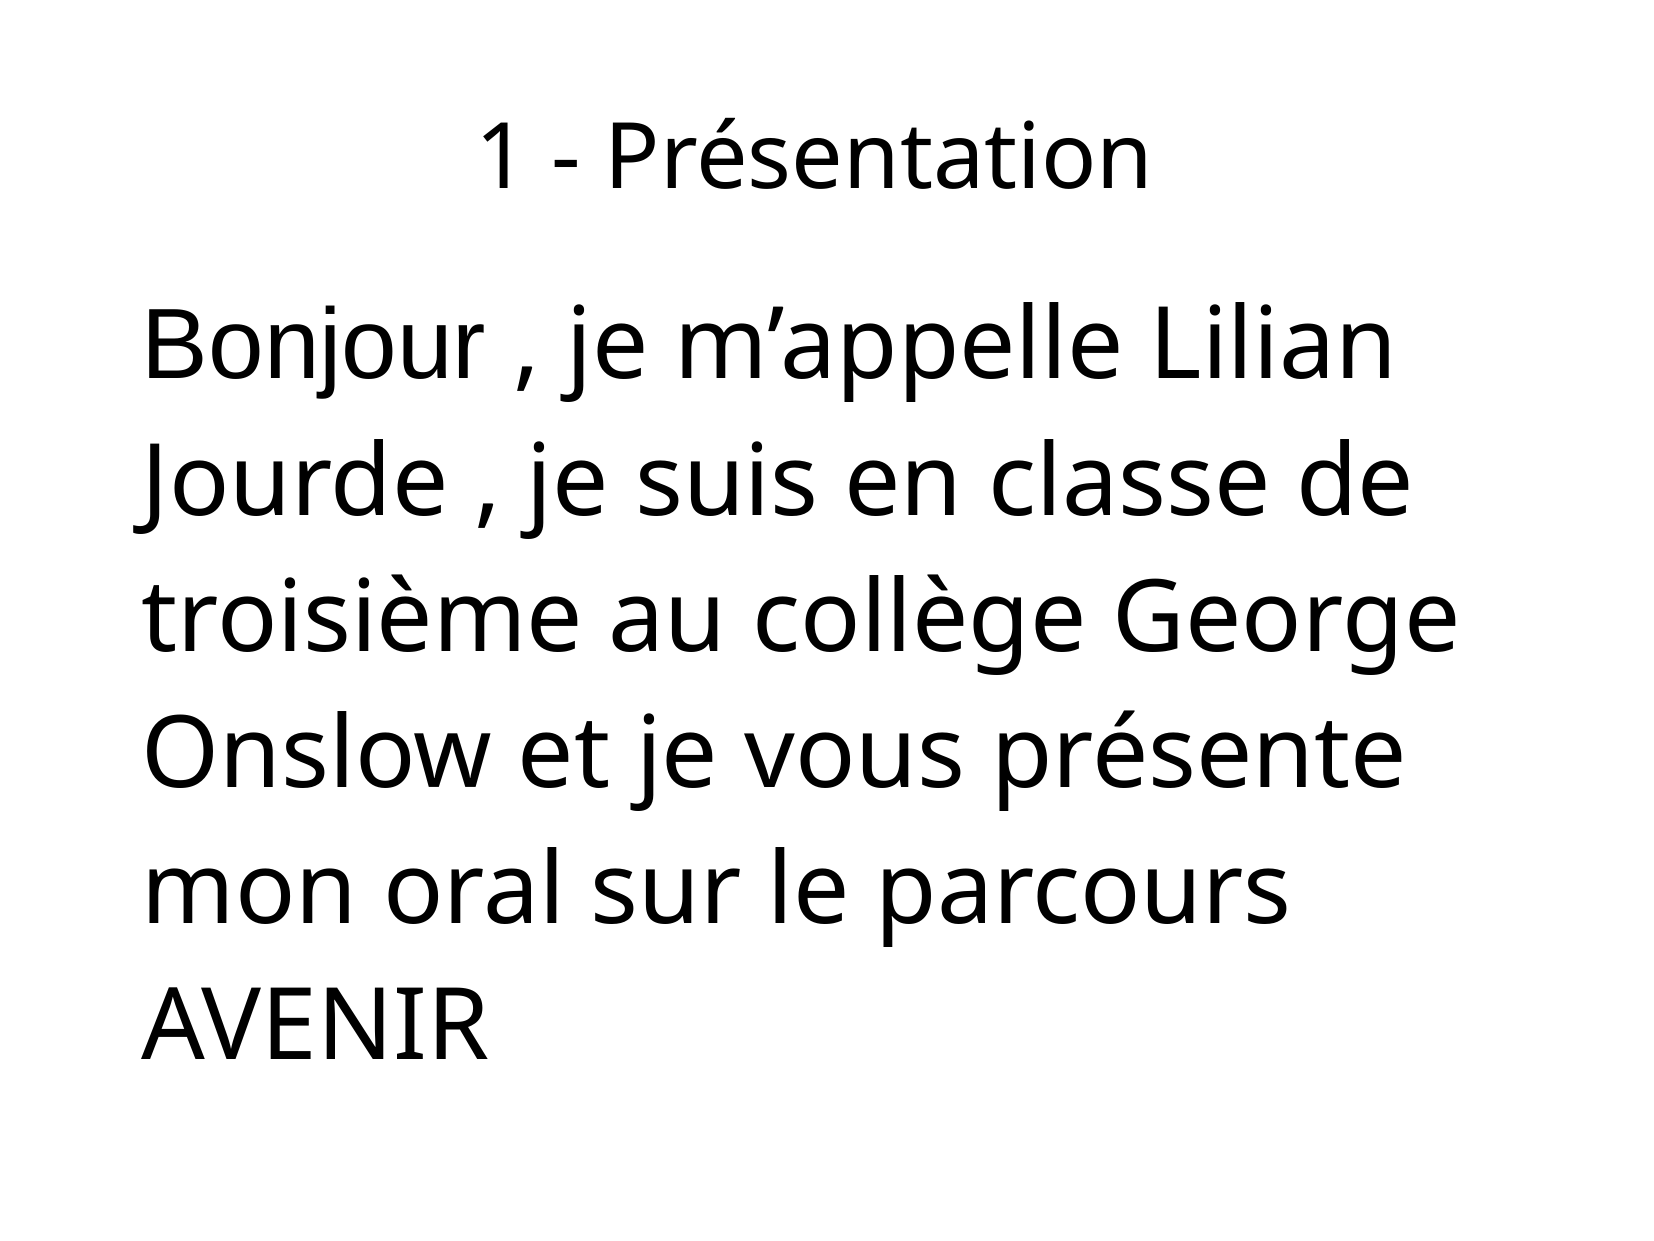

# 1 - Présentation
Bonjour , je m’appelle Lilian Jourde , je suis en classe de troisième au collège George Onslow et je vous présente mon oral sur le parcours AVENIR